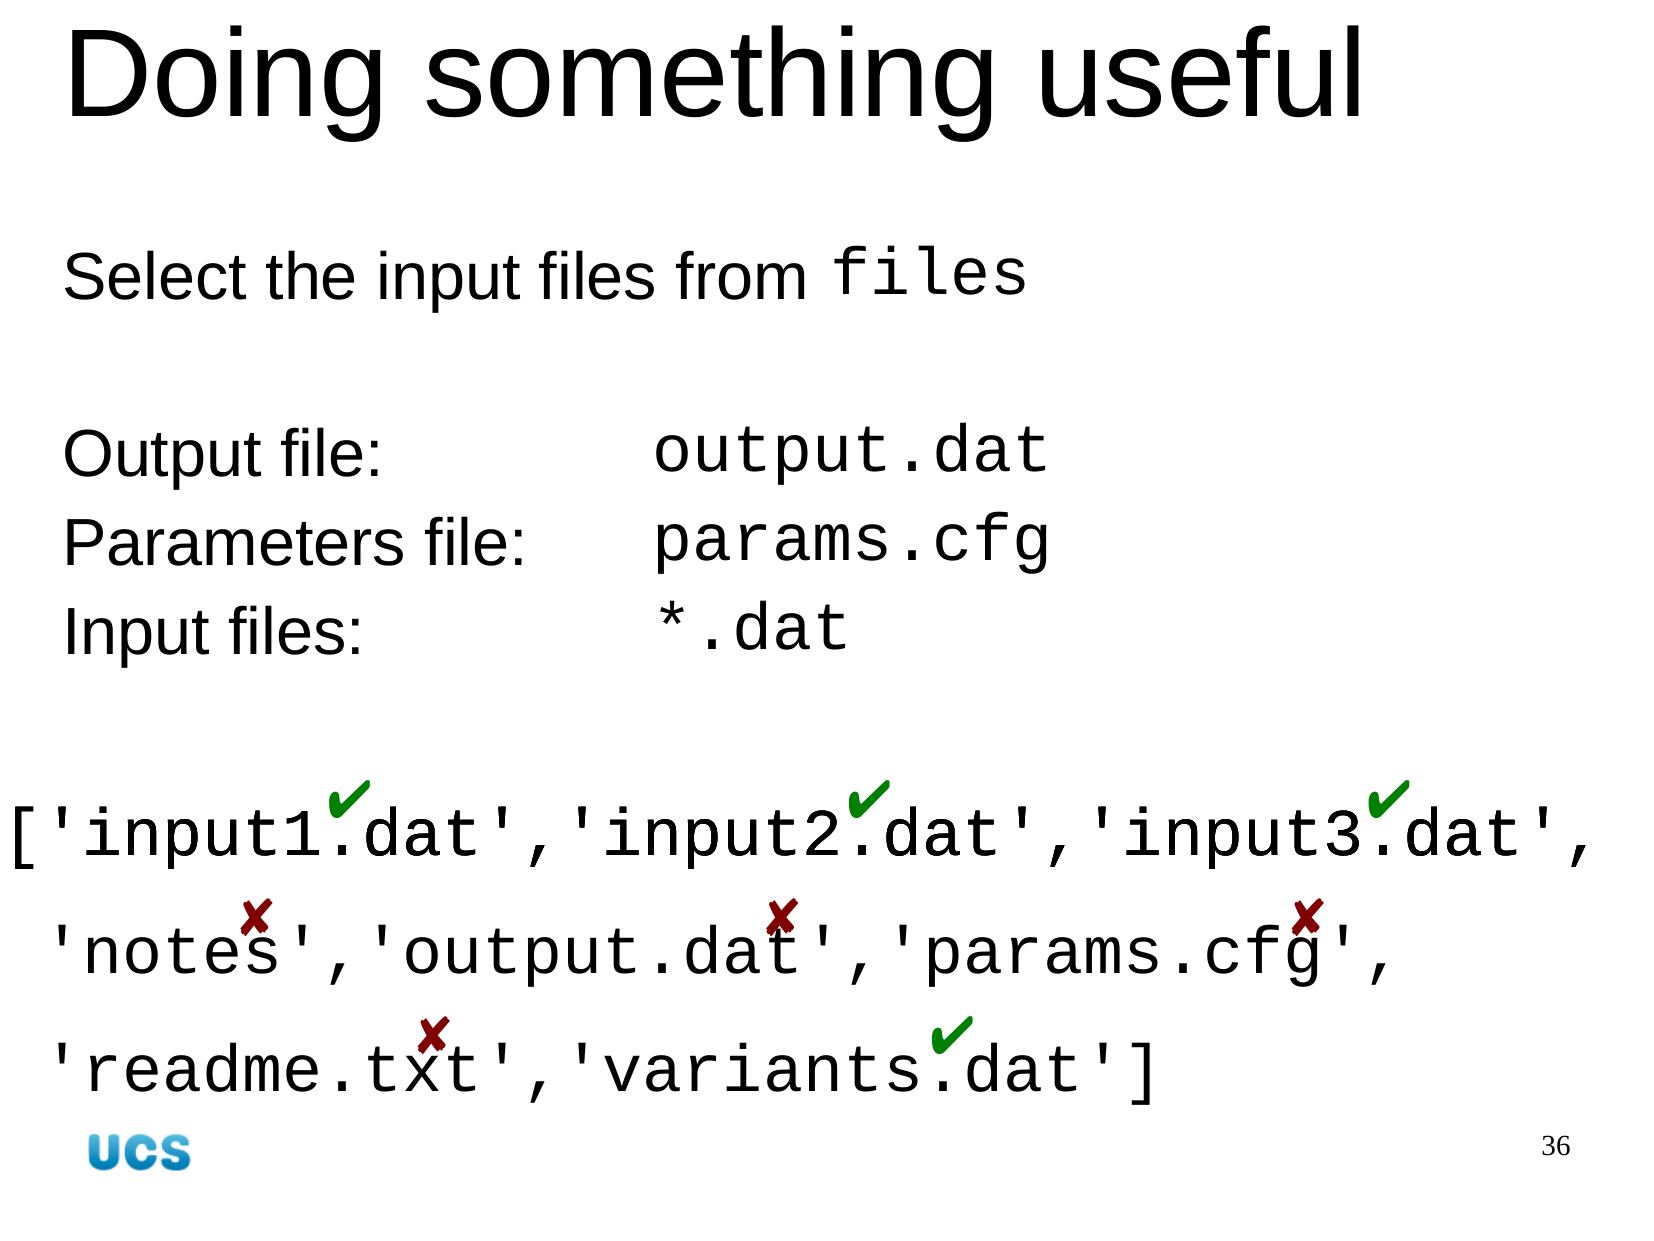

Doing something useful
Select the input files from
files
Output file:
output.dat
Parameters file:
params.cfg
Input files:
*.dat



['input1.dat','input2.dat','input3.dat',
['input1.dat','input2.dat','input3.dat',
['input1.dat','input2.dat','input3.dat',



 'notes','output.dat','params.cfg',


 'readme.txt','variants.dat']
36